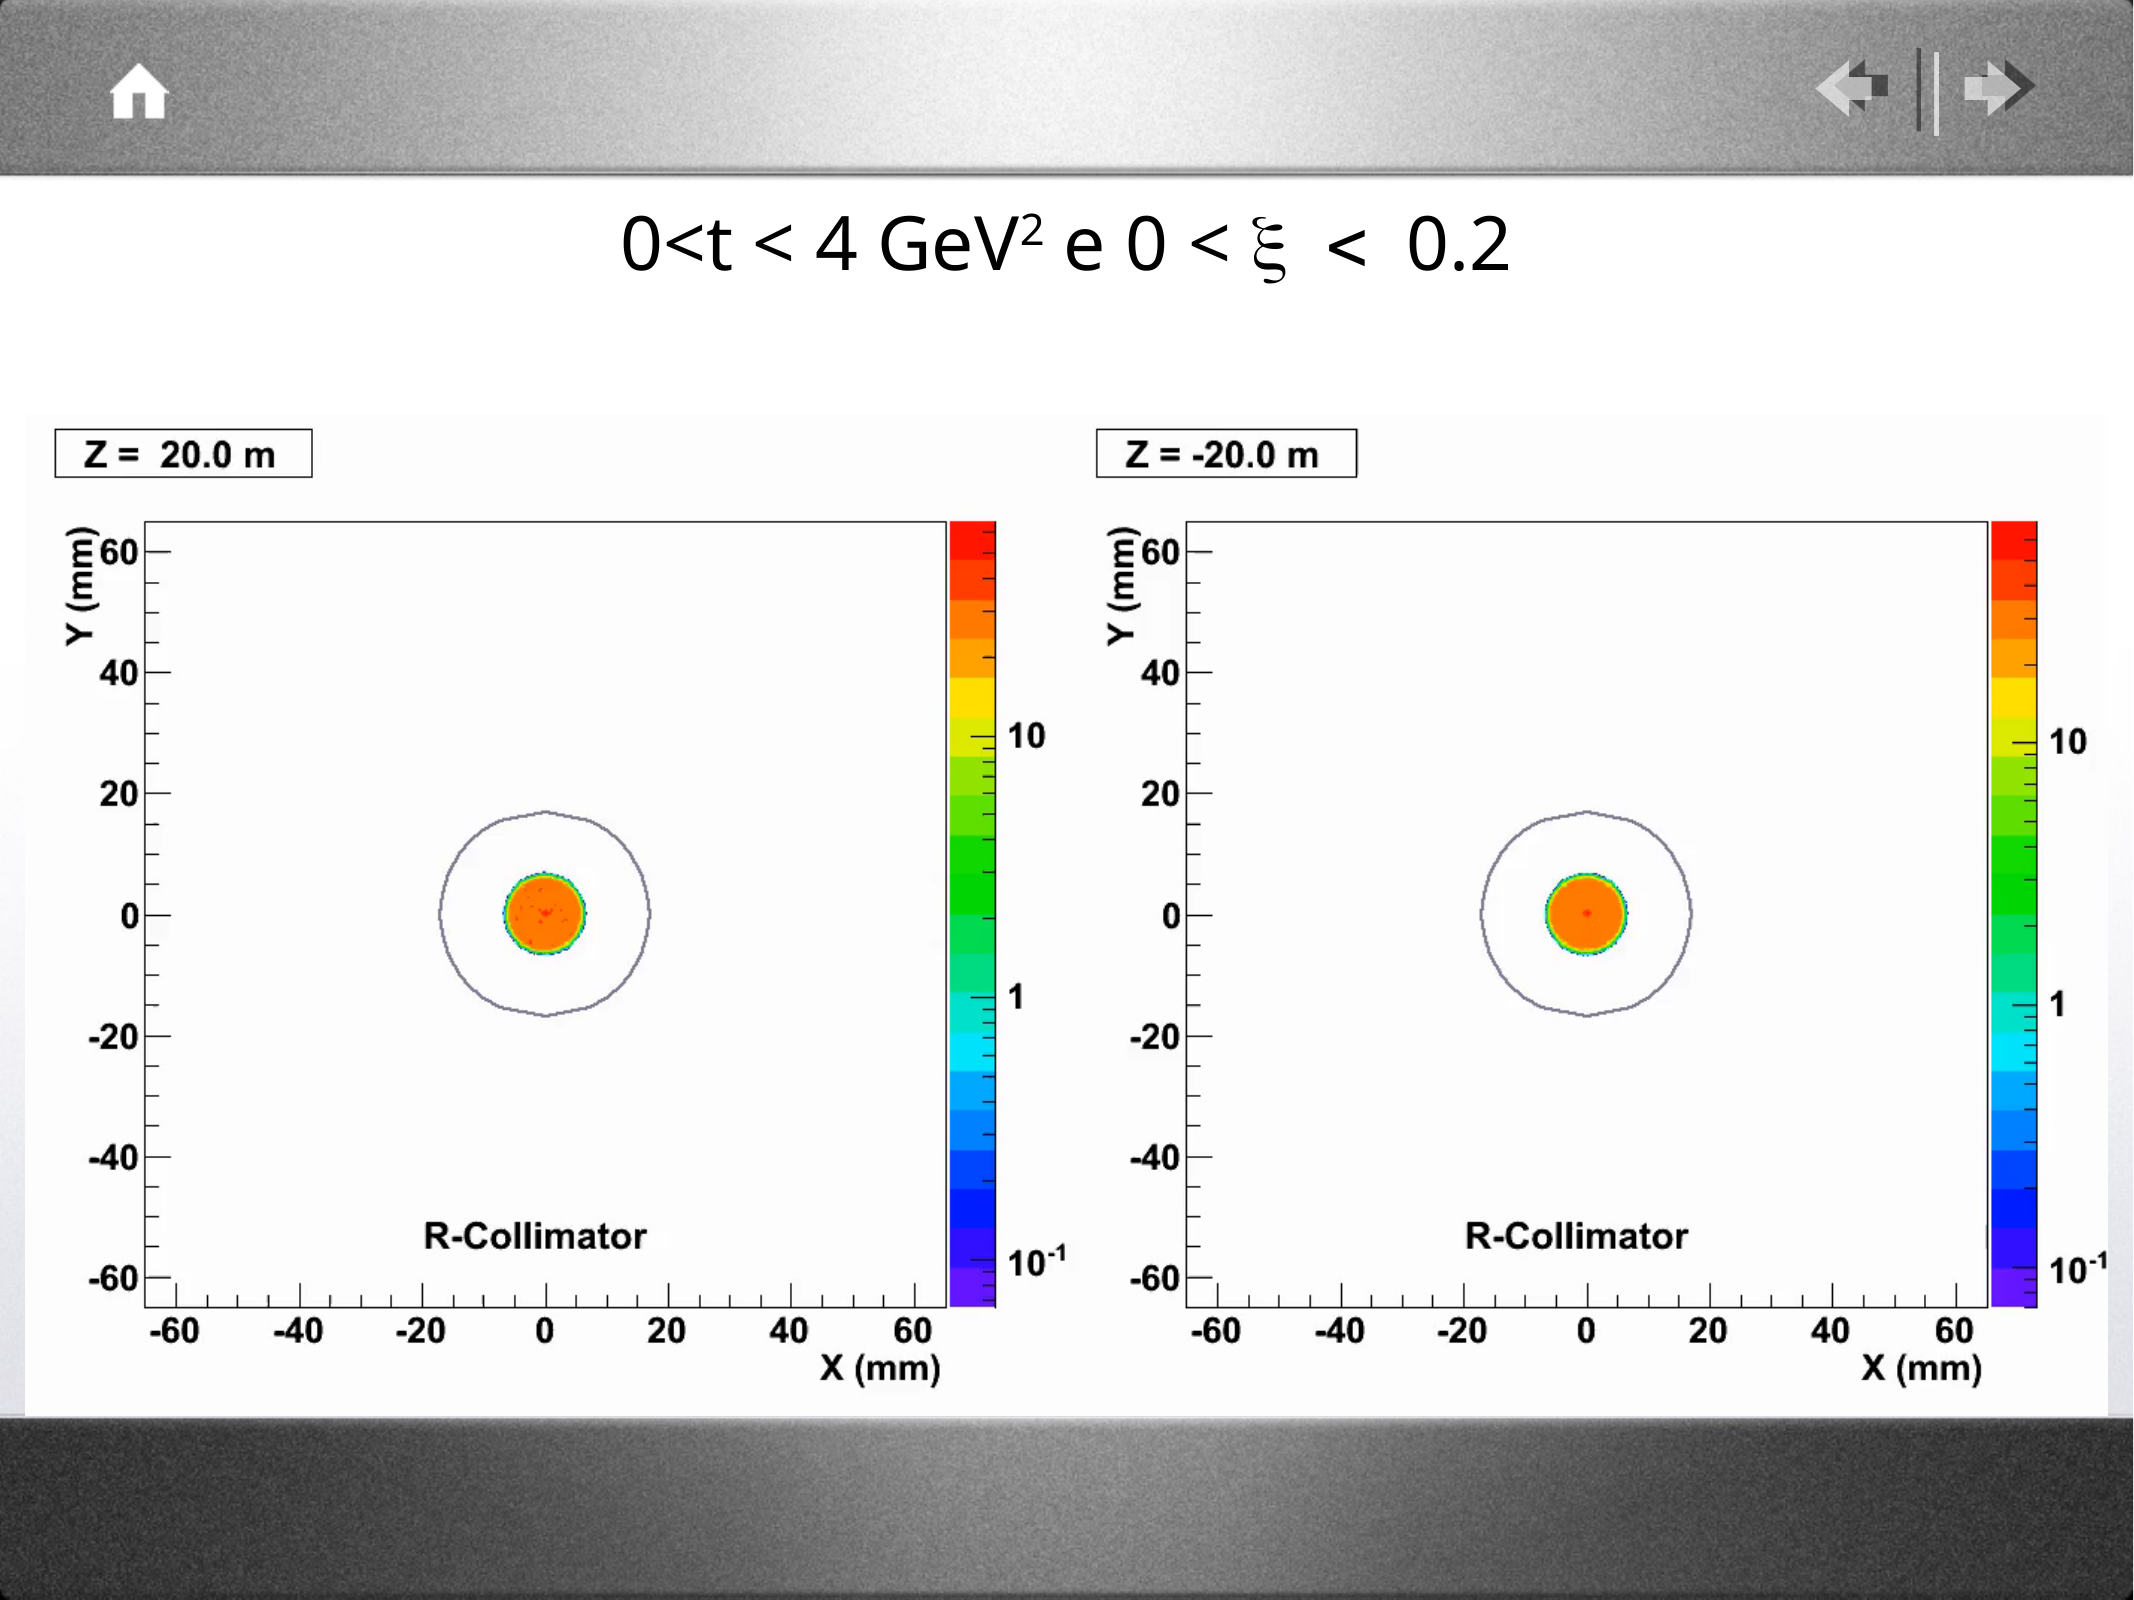

# 0<t < 4 GeV2 e 0 < ξ < 0.2